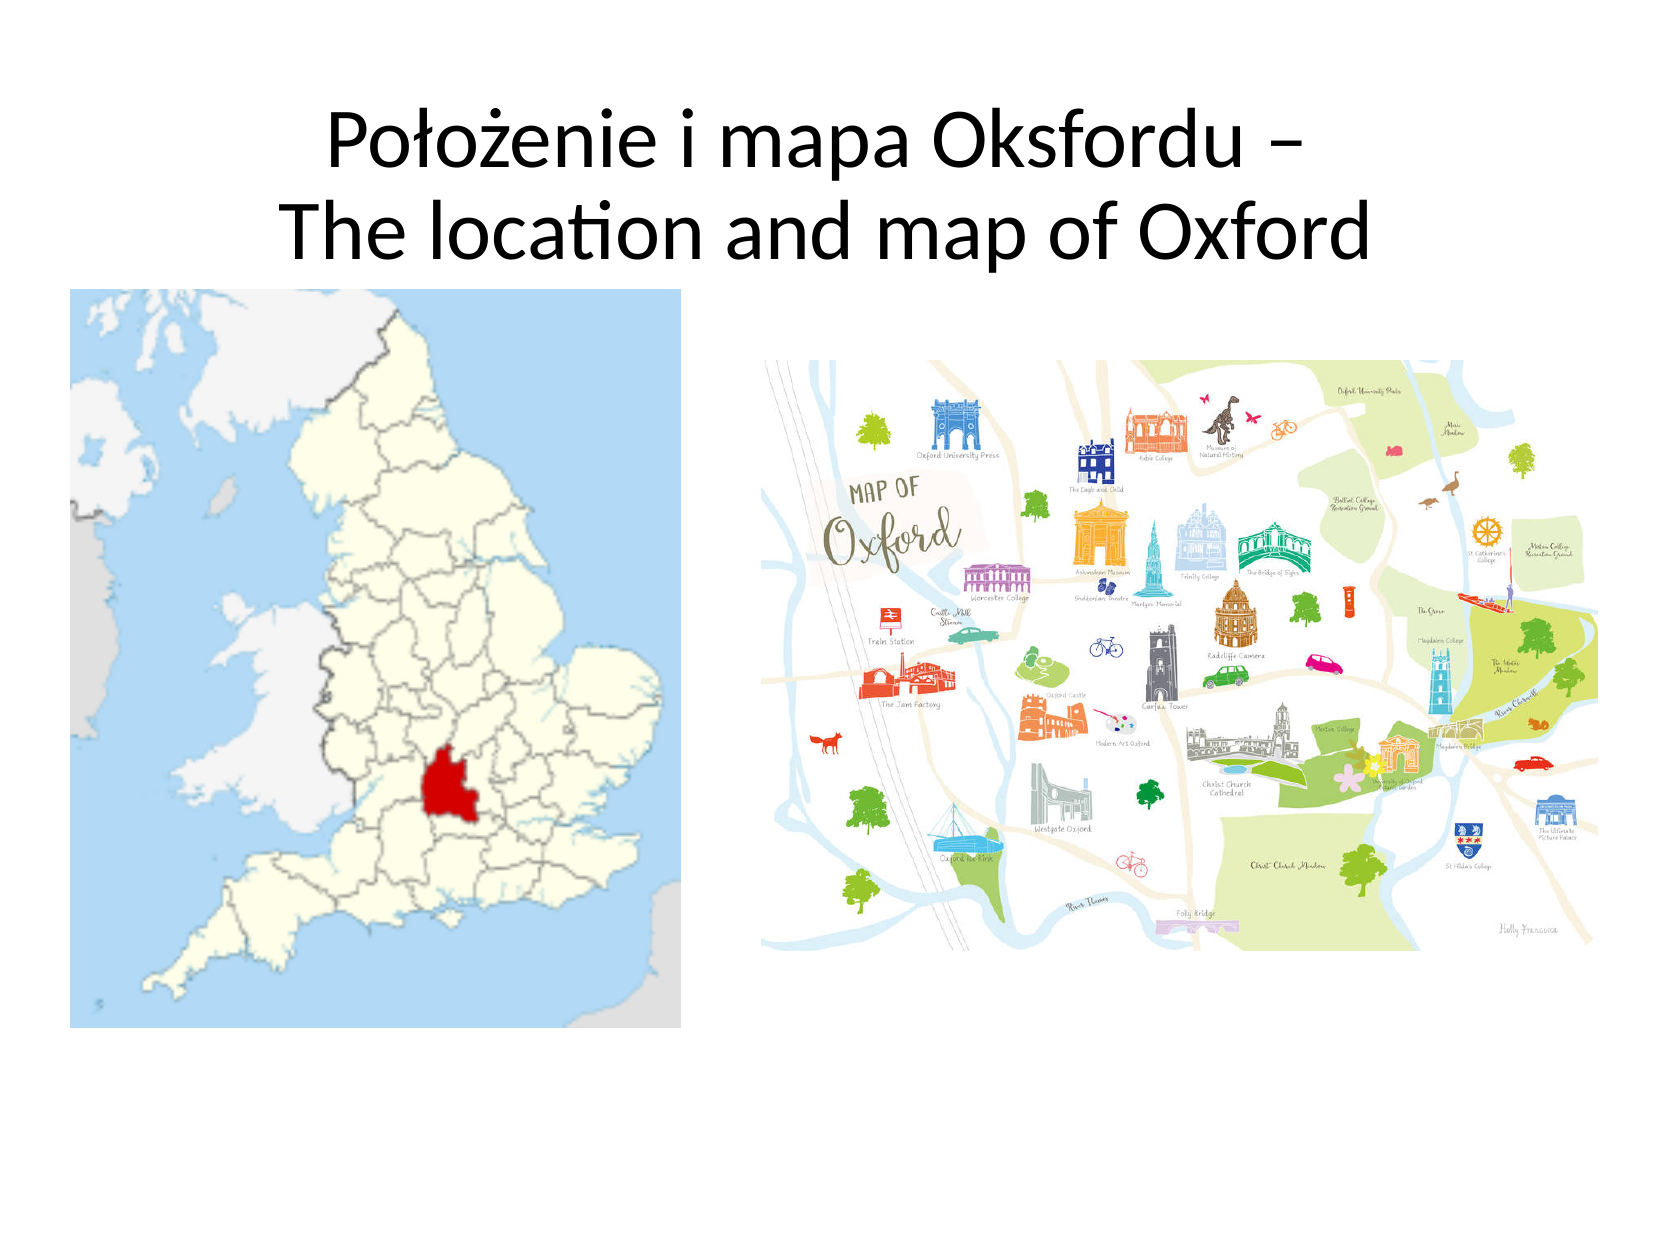

# Położenie i mapa Oksfordu – The location and map of Oxford